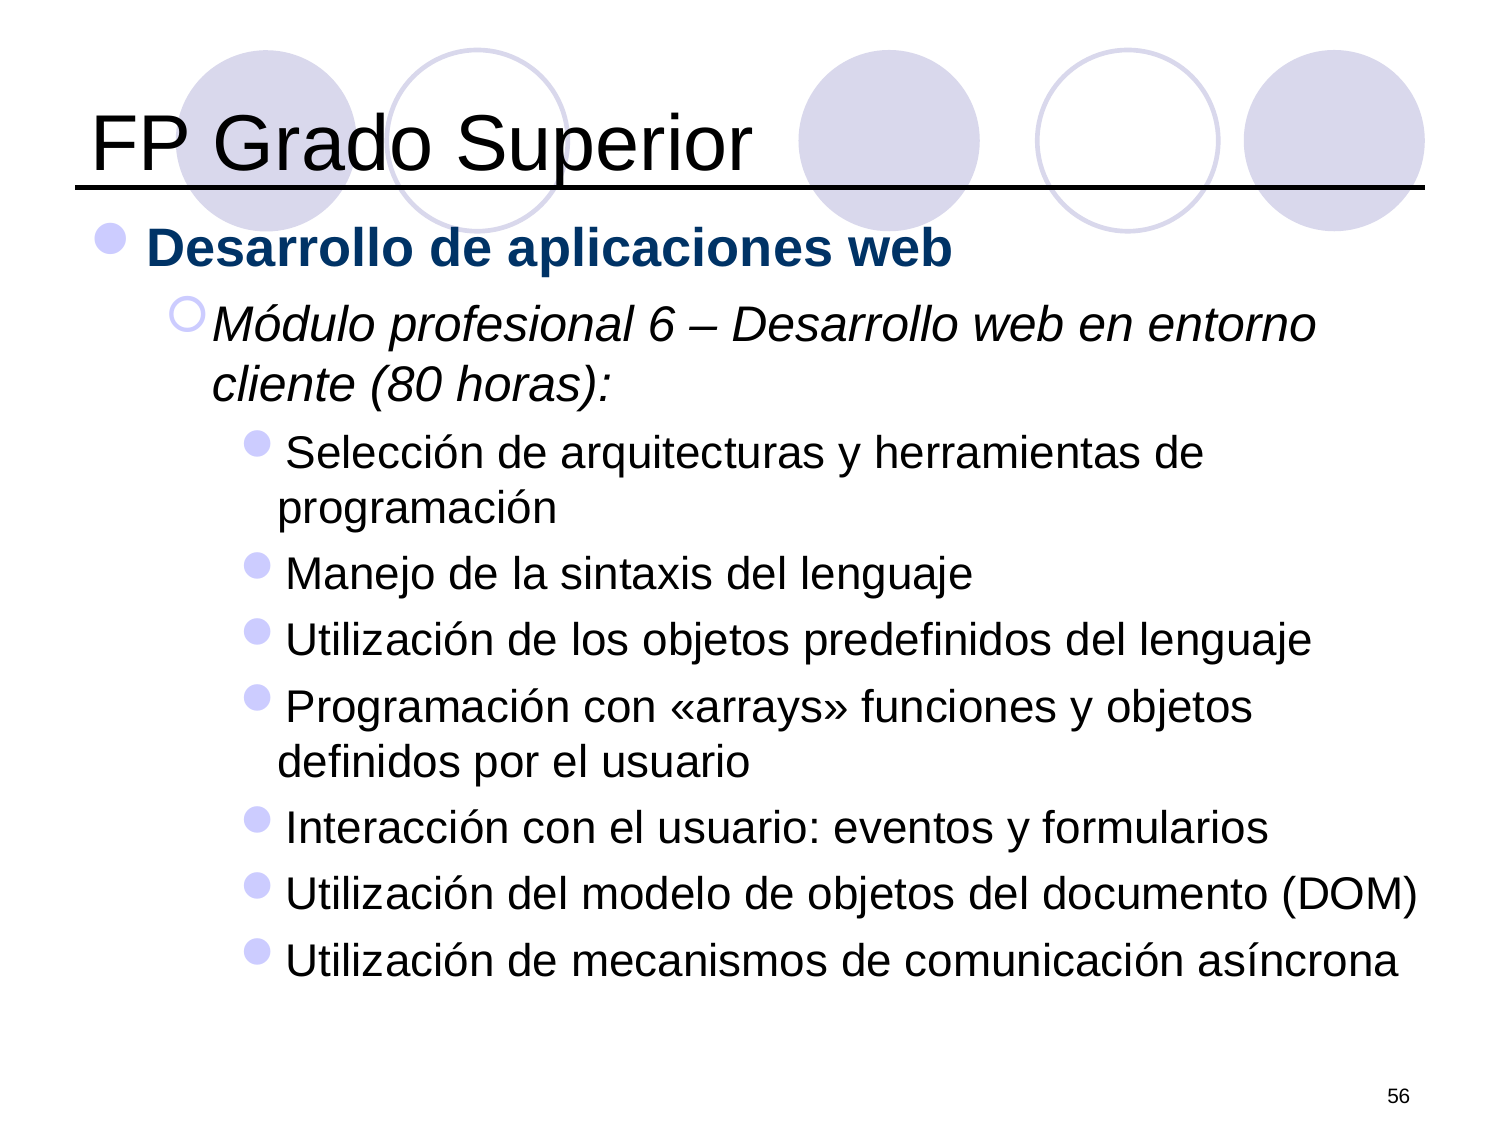

# FP Grado Superior
Desarrollo de aplicaciones web
Módulo profesional 6 – Desarrollo web en entorno cliente (80 horas):
Selección de arquitecturas y herramientas de programación
Manejo de la sintaxis del lenguaje
Utilización de los objetos predefinidos del lenguaje
Programación con «arrays» funciones y objetos definidos por el usuario
Interacción con el usuario: eventos y formularios
Utilización del modelo de objetos del documento (DOM)
Utilización de mecanismos de comunicación asíncrona